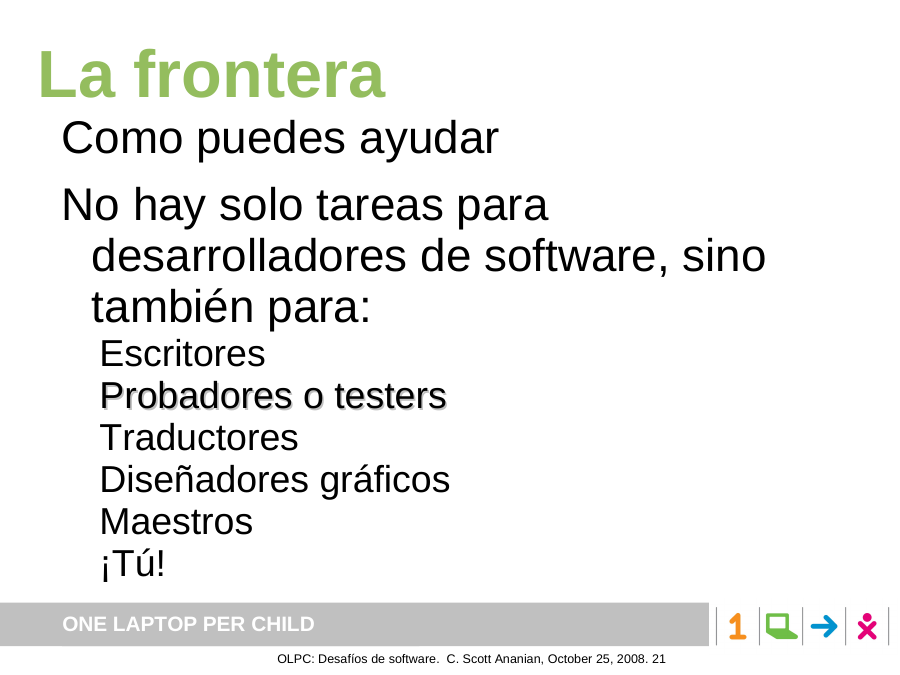

# La frontera
Como puedes ayudar
No hay solo tareas para desarrolladores de software, sino también para:
Escritores
Probadores o testers
Traductores
Diseñadores gráficos
Maestros
¡Tú!